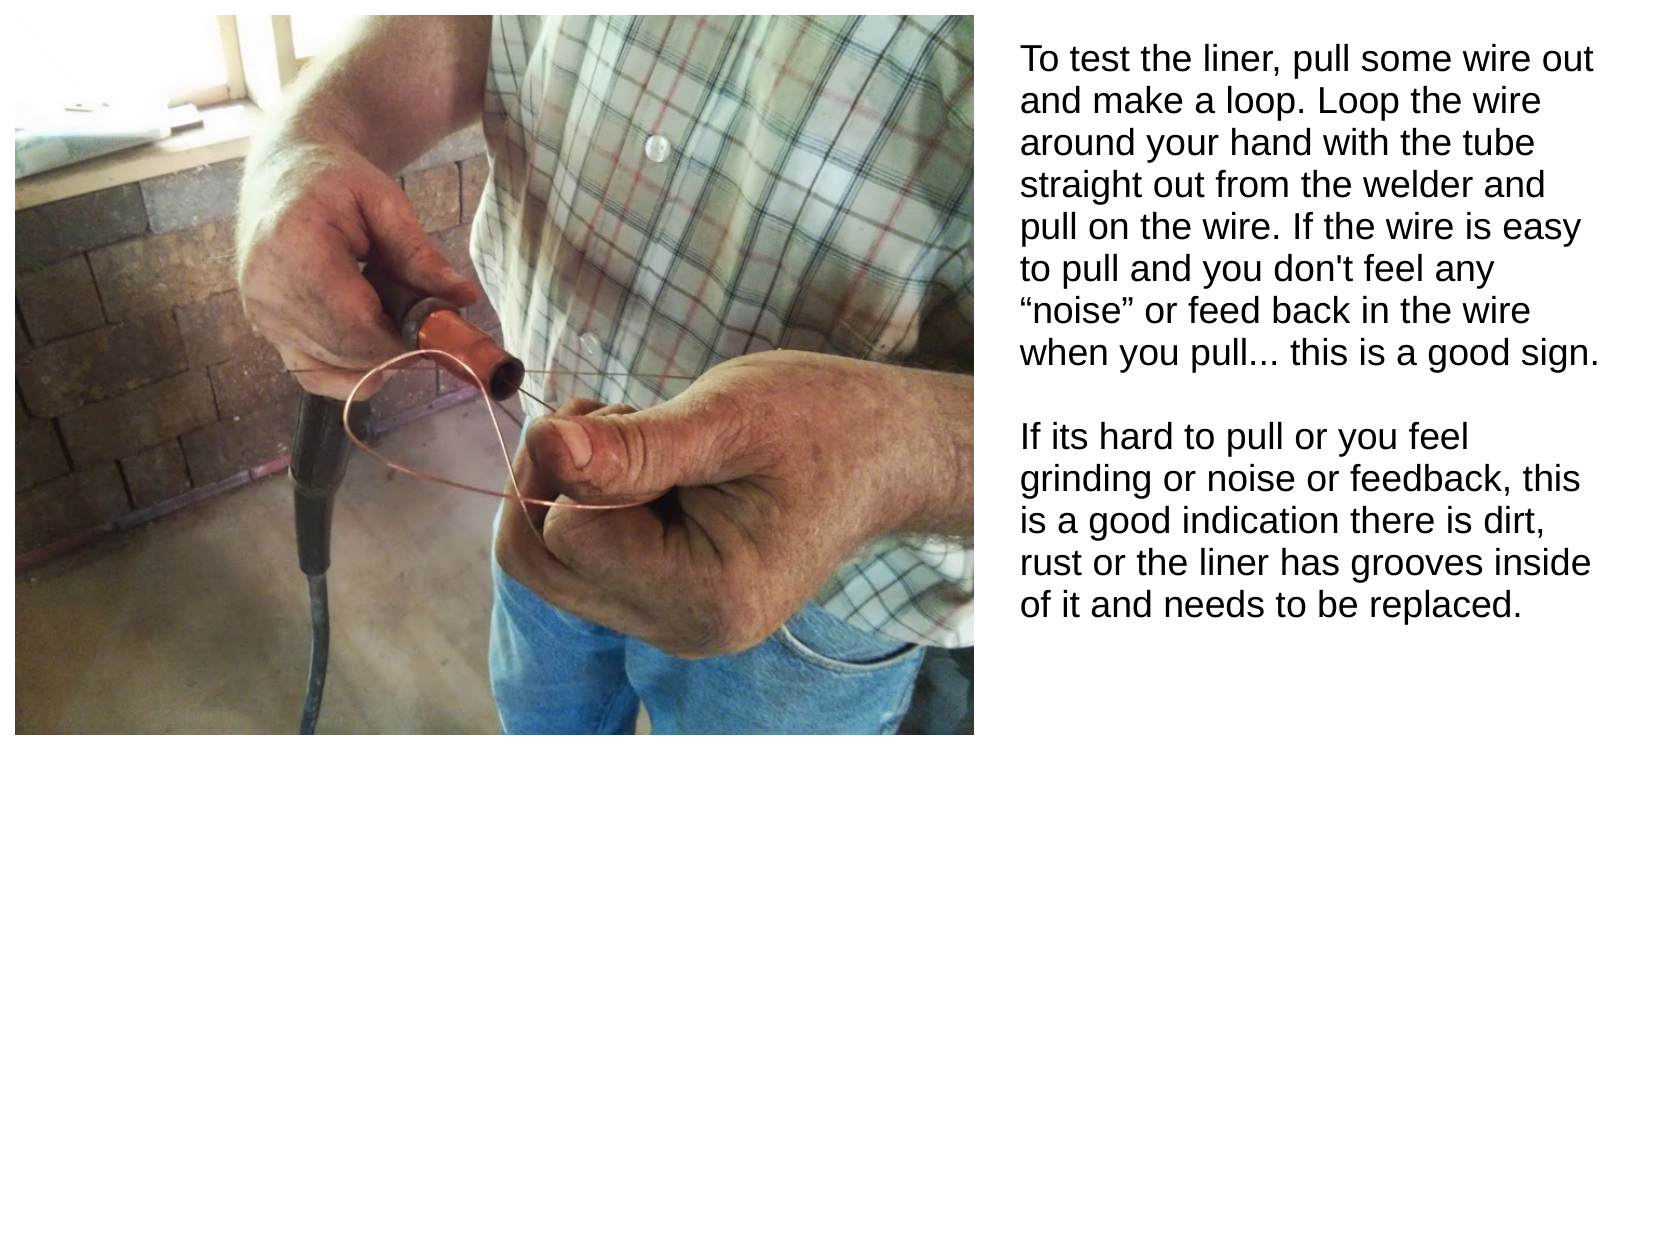

To test the liner, pull some wire out and make a loop. Loop the wire around your hand with the tube straight out from the welder and pull on the wire. If the wire is easy to pull and you don't feel any “noise” or feed back in the wire when you pull... this is a good sign.
If its hard to pull or you feel grinding or noise or feedback, this is a good indication there is dirt, rust or the liner has grooves inside of it and needs to be replaced.